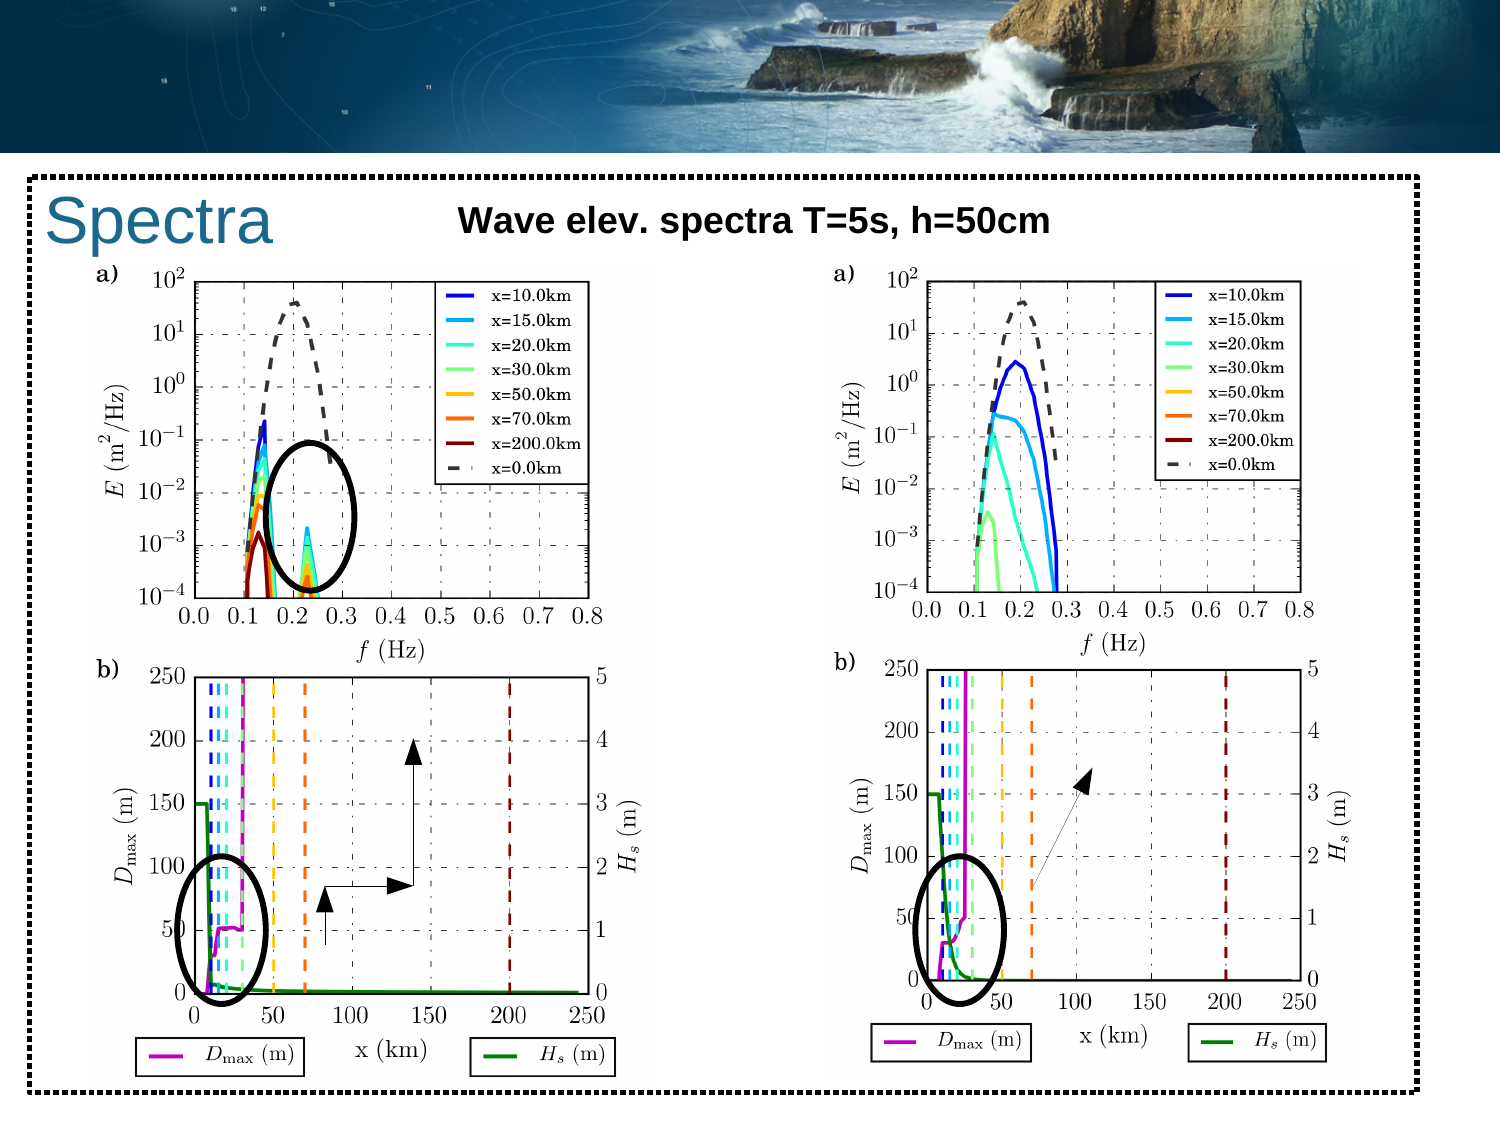

# Spectra
Wave elev. spectra T=5s, h=50cm